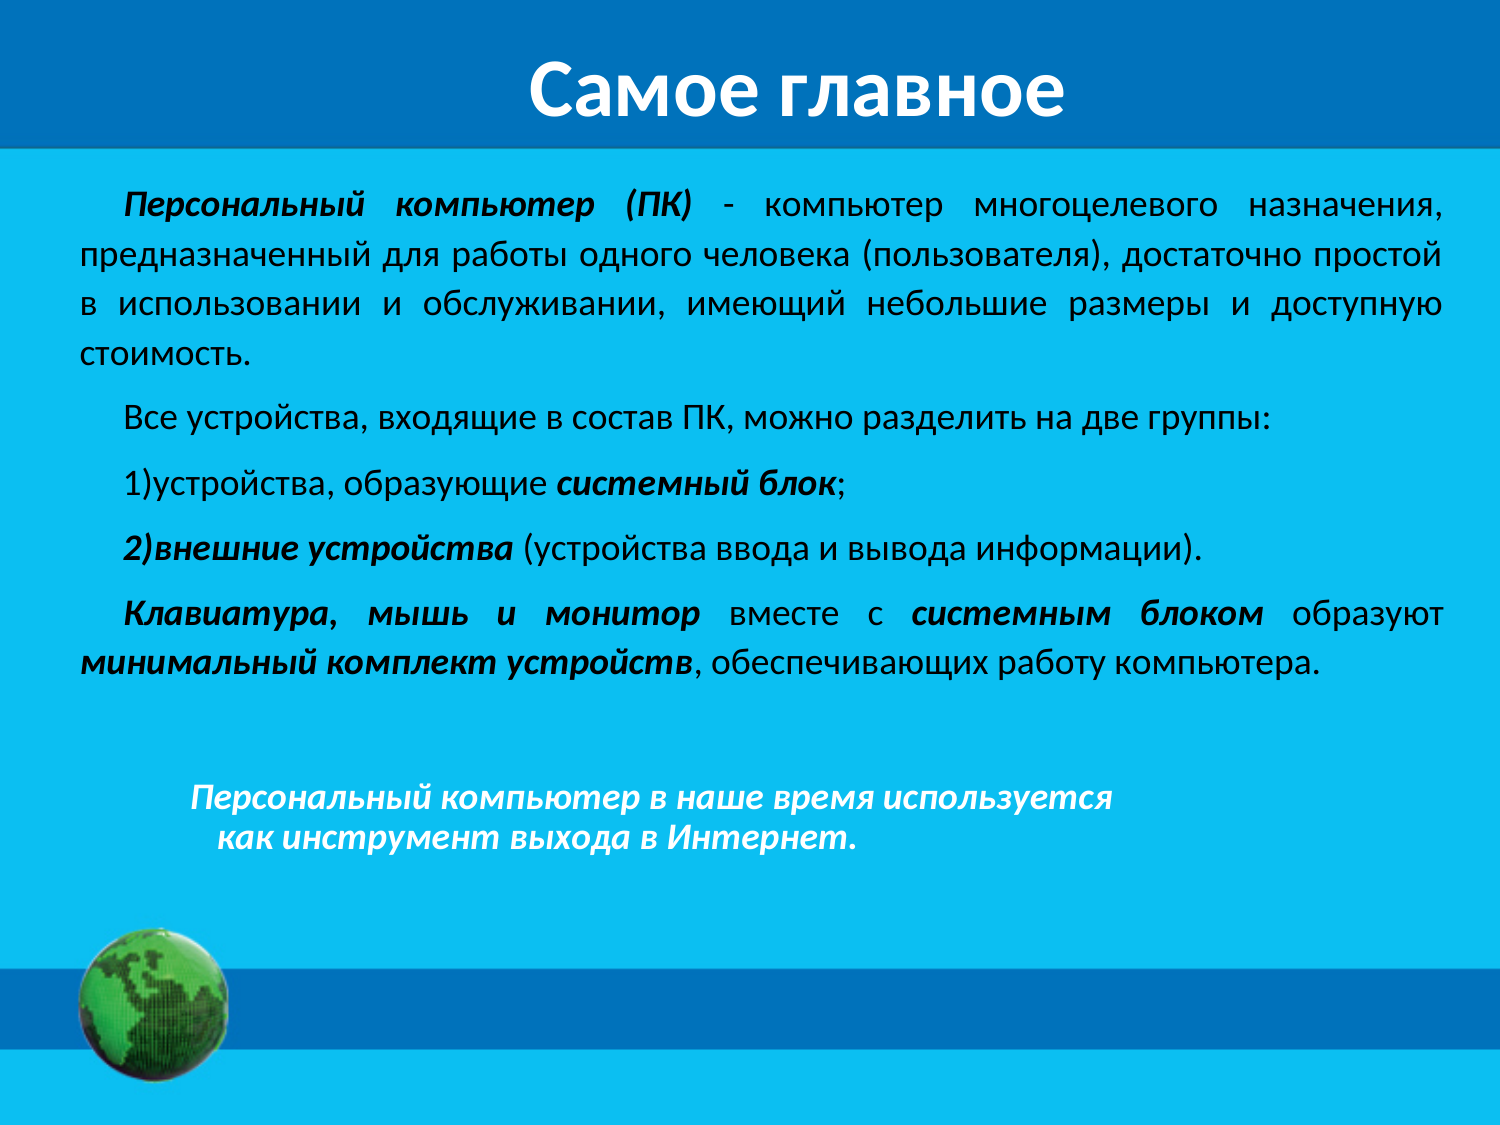

Самое главное
Персональный компьютер (ПК) - компьютер многоцелевого назначения, предназначенный для работы одного человека (пользователя), достаточно простой в использовании и обслуживании, имеющий небольшие размеры и доступную стоимость.
Все устройства, входящие в состав ПК, можно разделить на две группы:
устройства, образующие системный блок;
внешние устройства (устройства ввода и вывода информации).
Клавиатура, мышь и монитор вместе с системным блоком образуют минимальный комплект устройств, обеспечивающих работу компьютера.
 Персональный компьютер в наше время используется
 как инструмент выхода в Интернет.